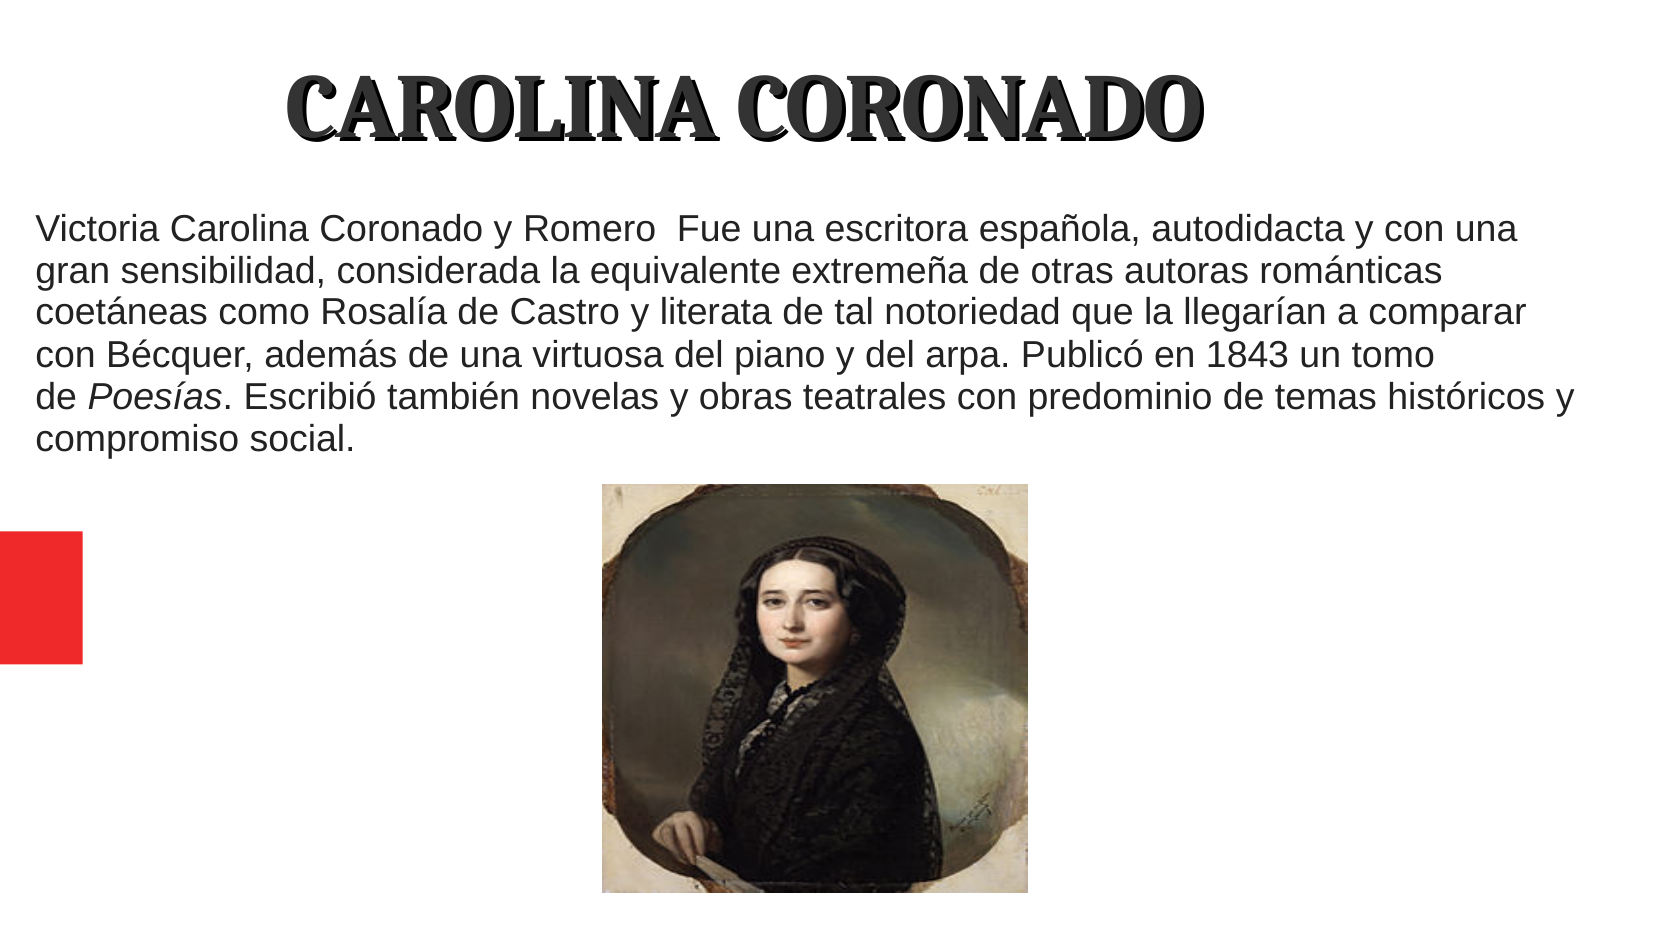

# CAROLINA CORONADO
Victoria Carolina Coronado y Romero Fue una escritora española, autodidacta y con una gran sensibilidad, considerada la equivalente extremeña de otras autoras románticas coetáneas como Rosalía de Castro y literata de tal notoriedad que la llegarían a comparar con Bécquer, además de una virtuosa del piano y del arpa. Publicó en 1843 un tomo de Poesías. Escribió también novelas y obras teatrales con predominio de temas históricos y compromiso social.